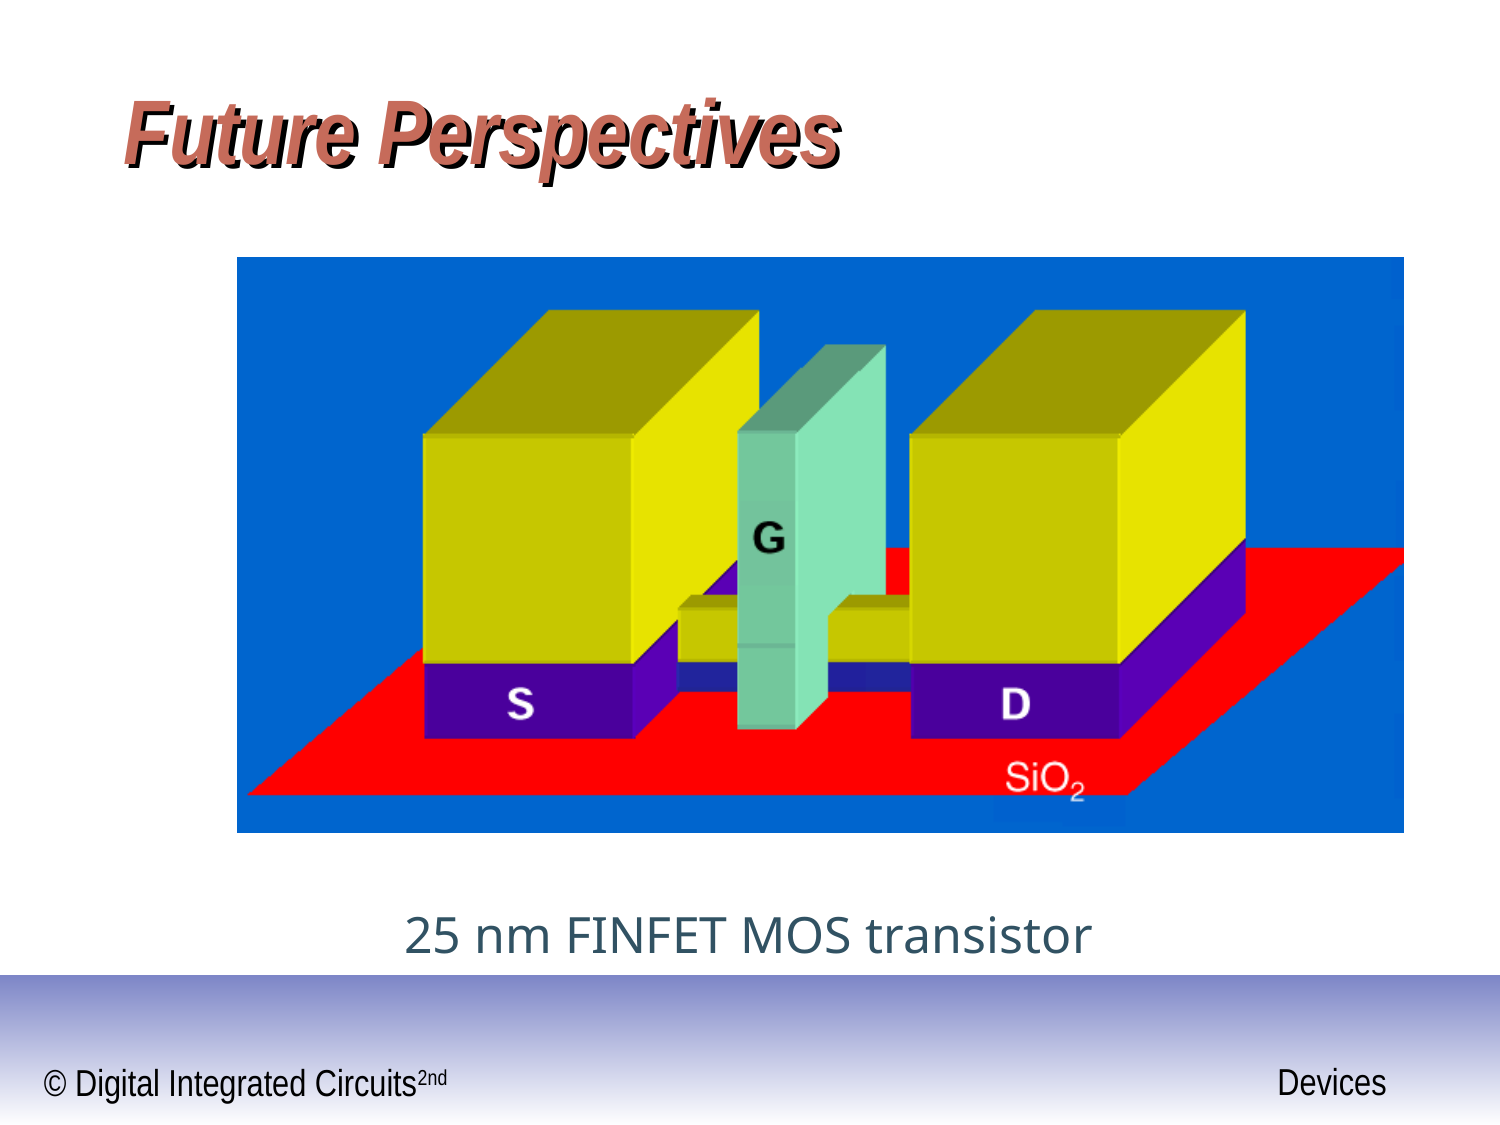

# Future Perspectives
25 nm FINFET MOS transistor